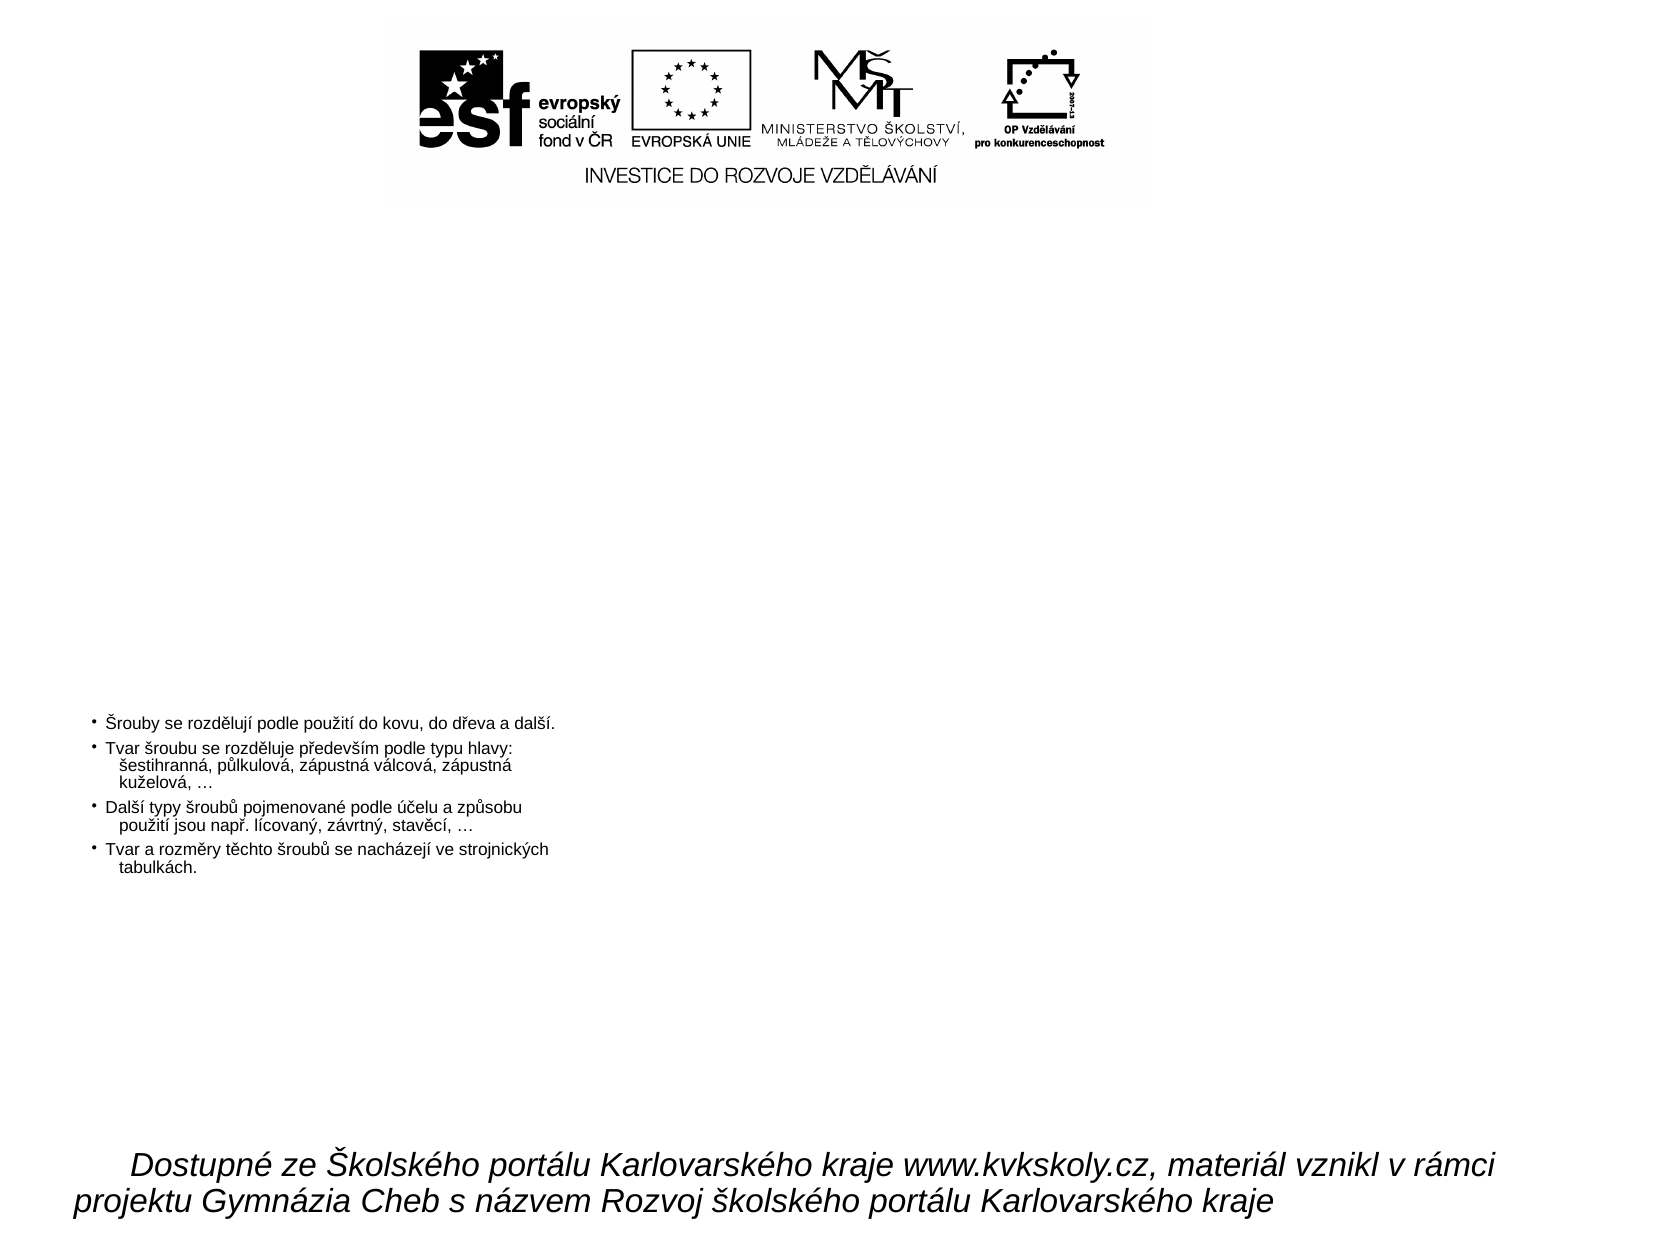

# Šrouby
Šrouby se rozdělují podle použití do kovu, do dřeva a další.
Tvar šroubu se rozděluje především podle typu hlavy: šestihranná, půlkulová, zápustná válcová, zápustná kuželová, …
Další typy šroubů pojmenované podle účelu a způsobu použití jsou např. lícovaný, závrtný, stavěcí, …
Tvar a rozměry těchto šroubů se nacházejí ve strojnických tabulkách.
	Dostupné ze Školského portálu Karlovarského kraje www.kvkskoly.cz, materiál vznikl v rámci projektu Gymnázia Cheb s názvem Rozvoj školského portálu Karlovarského kraje